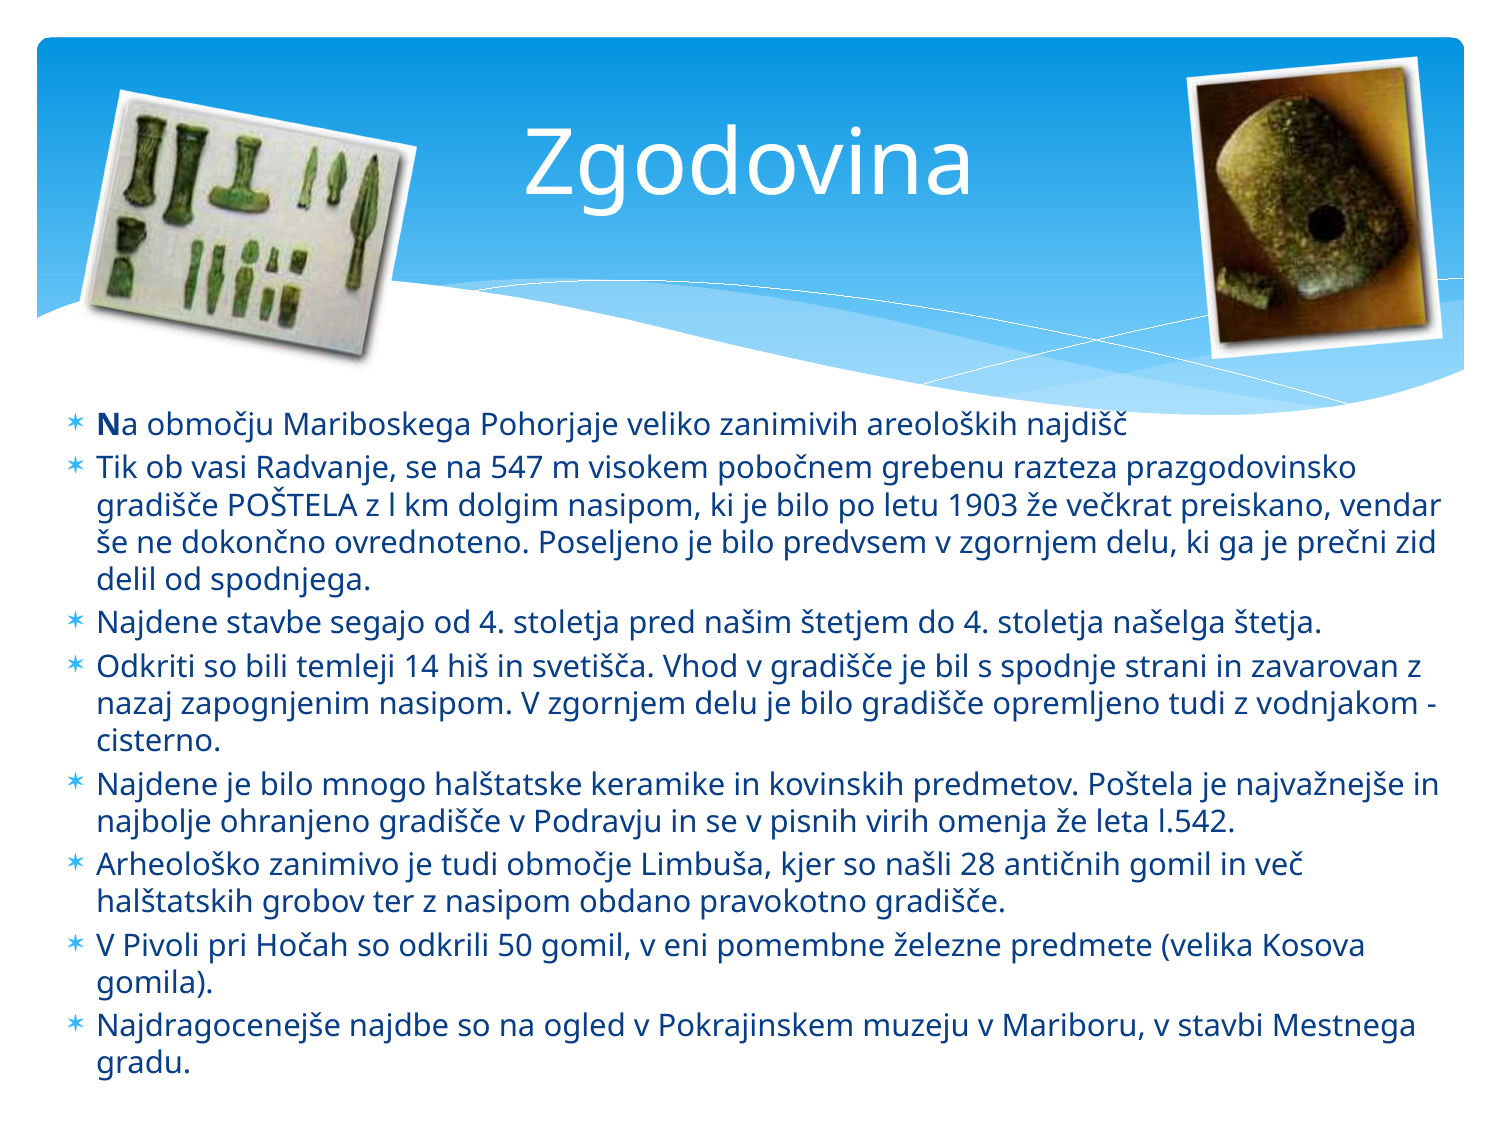

Zgodovina
# Na območju Mariboskega Pohorjaje veliko zanimivih areoloških najdišč
Tik ob vasi Radvanje, se na 547 m visokem pobočnem grebenu razteza prazgodovinsko gradišče POŠTELA z l km dolgim nasipom, ki je bilo po letu 1903 že večkrat preiskano, vendar še ne dokončno ovrednoteno. Poseljeno je bilo predvsem v zgornjem delu, ki ga je prečni zid delil od spodnjega.
Najdene stavbe segajo od 4. stoletja pred našim štetjem do 4. stoletja našelga štetja.
Odkriti so bili temleji 14 hiš in svetišča. Vhod v gradišče je bil s spodnje strani in zavarovan z nazaj zapognjenim nasipom. V zgornjem delu je bilo gradišče opremljeno tudi z vodnjakom - cisterno.
Najdene je bilo mnogo halštatske keramike in kovinskih predmetov. Poštela je najvažnejše in najbolje ohranjeno gradišče v Podravju in se v pisnih virih omenja že leta l.542.
Arheološko zanimivo je tudi območje Limbuša, kjer so našli 28 antičnih gomil in več halštatskih grobov ter z nasipom obdano pravokotno gradišče.
V Pivoli pri Hočah so odkrili 50 gomil, v eni pomembne železne predmete (velika Kosova gomila).
Najdragocenejše najdbe so na ogled v Pokrajinskem muzeju v Mariboru, v stavbi Mestnega gradu.